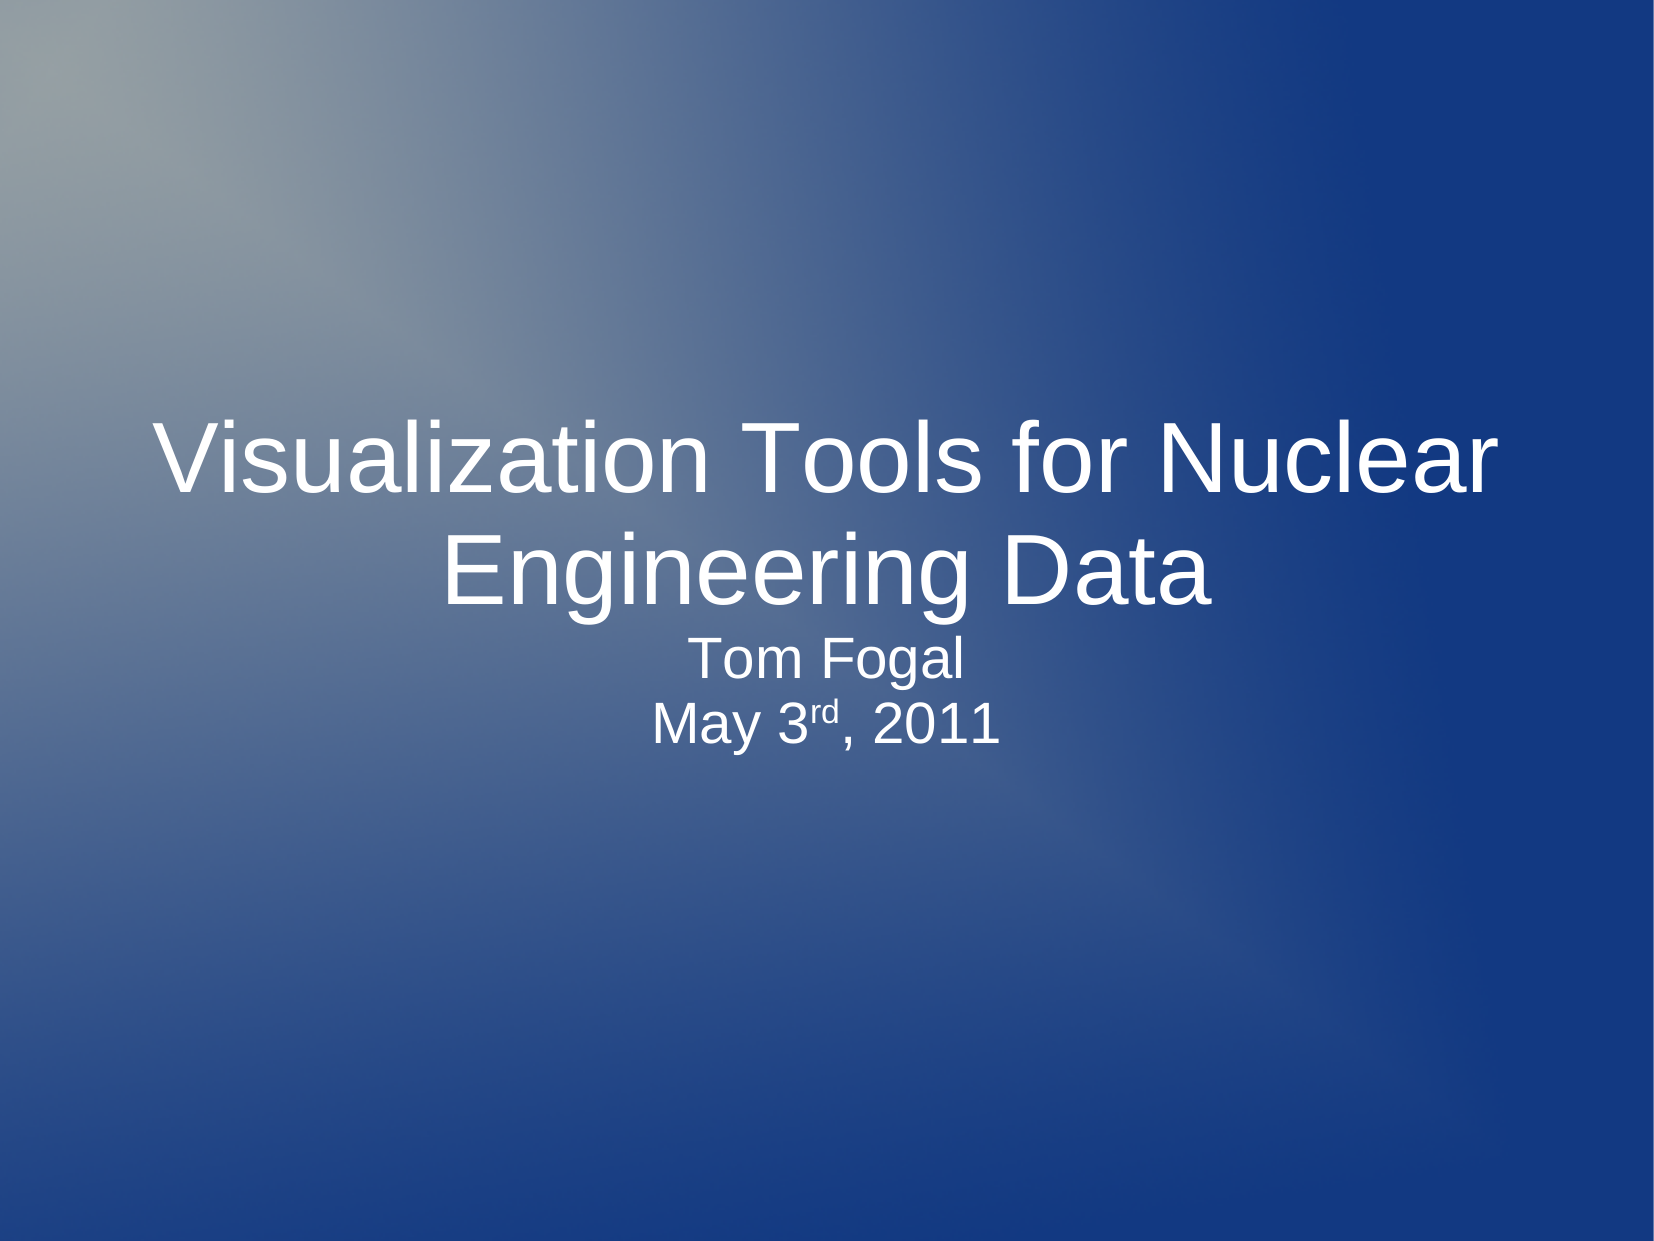

# Visualization Tools for Nuclear Engineering Data
Tom Fogal
May 3rd, 2011